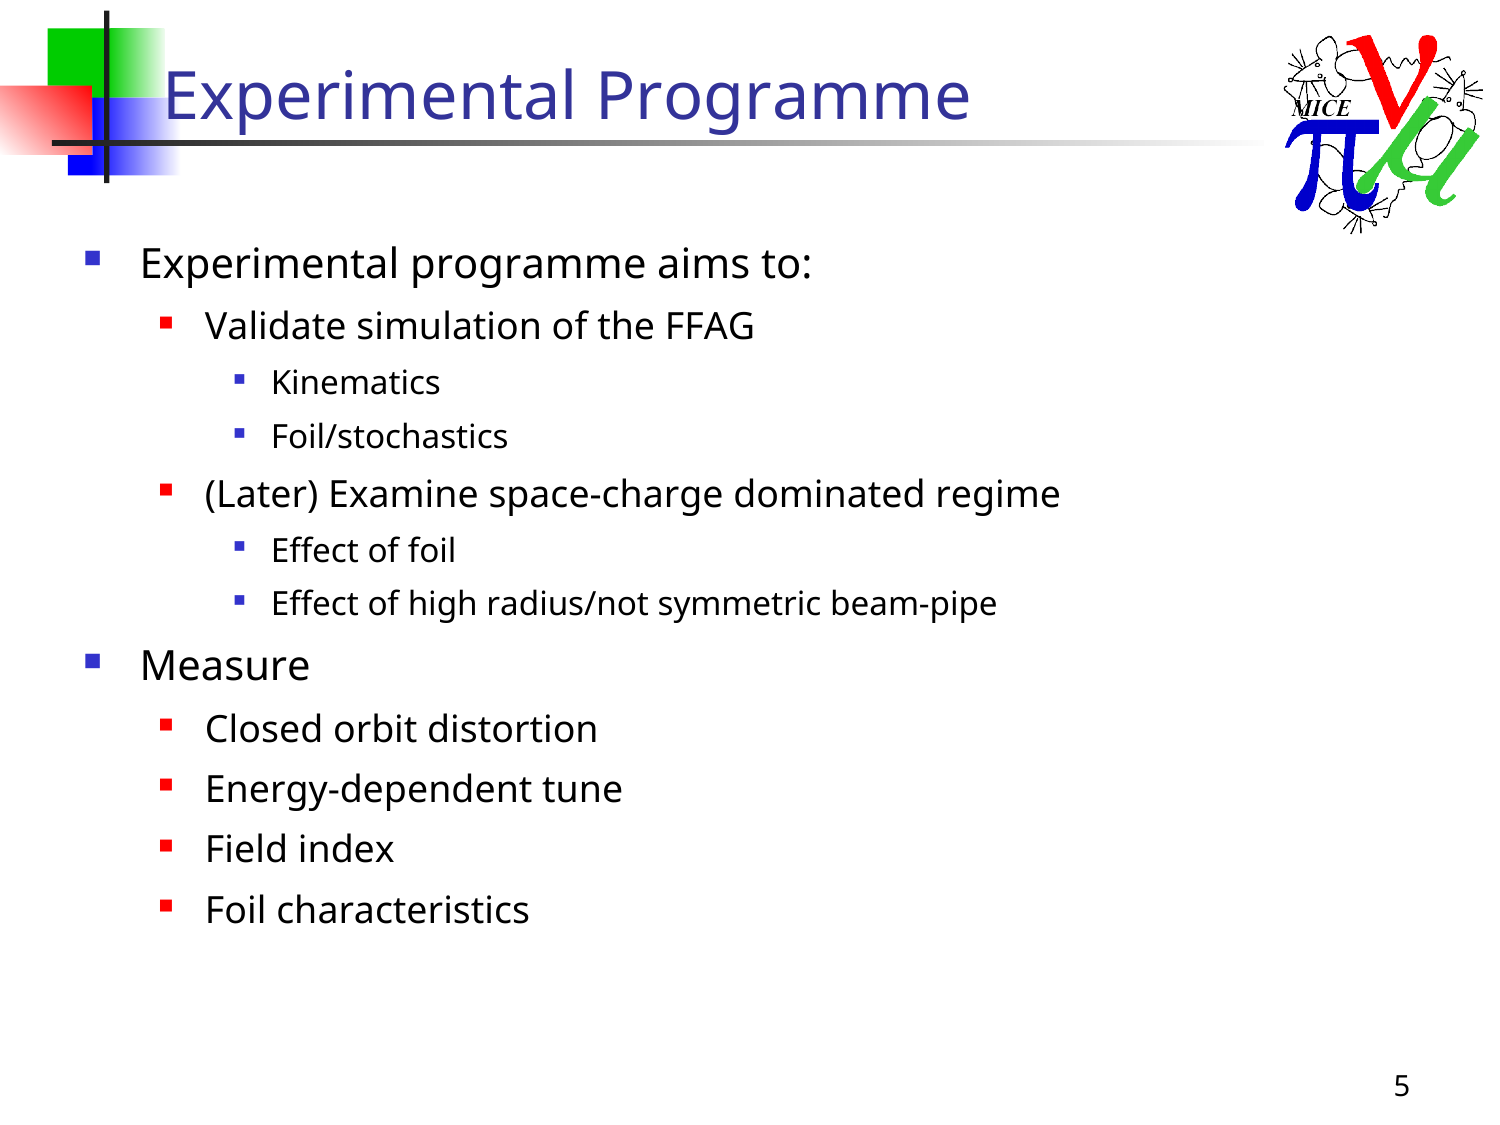

# Experimental Programme
Experimental programme aims to:
Validate simulation of the FFAG
Kinematics
Foil/stochastics
(Later) Examine space-charge dominated regime
Effect of foil
Effect of high radius/not symmetric beam-pipe
Measure
Closed orbit distortion
Energy-dependent tune
Field index
Foil characteristics
5